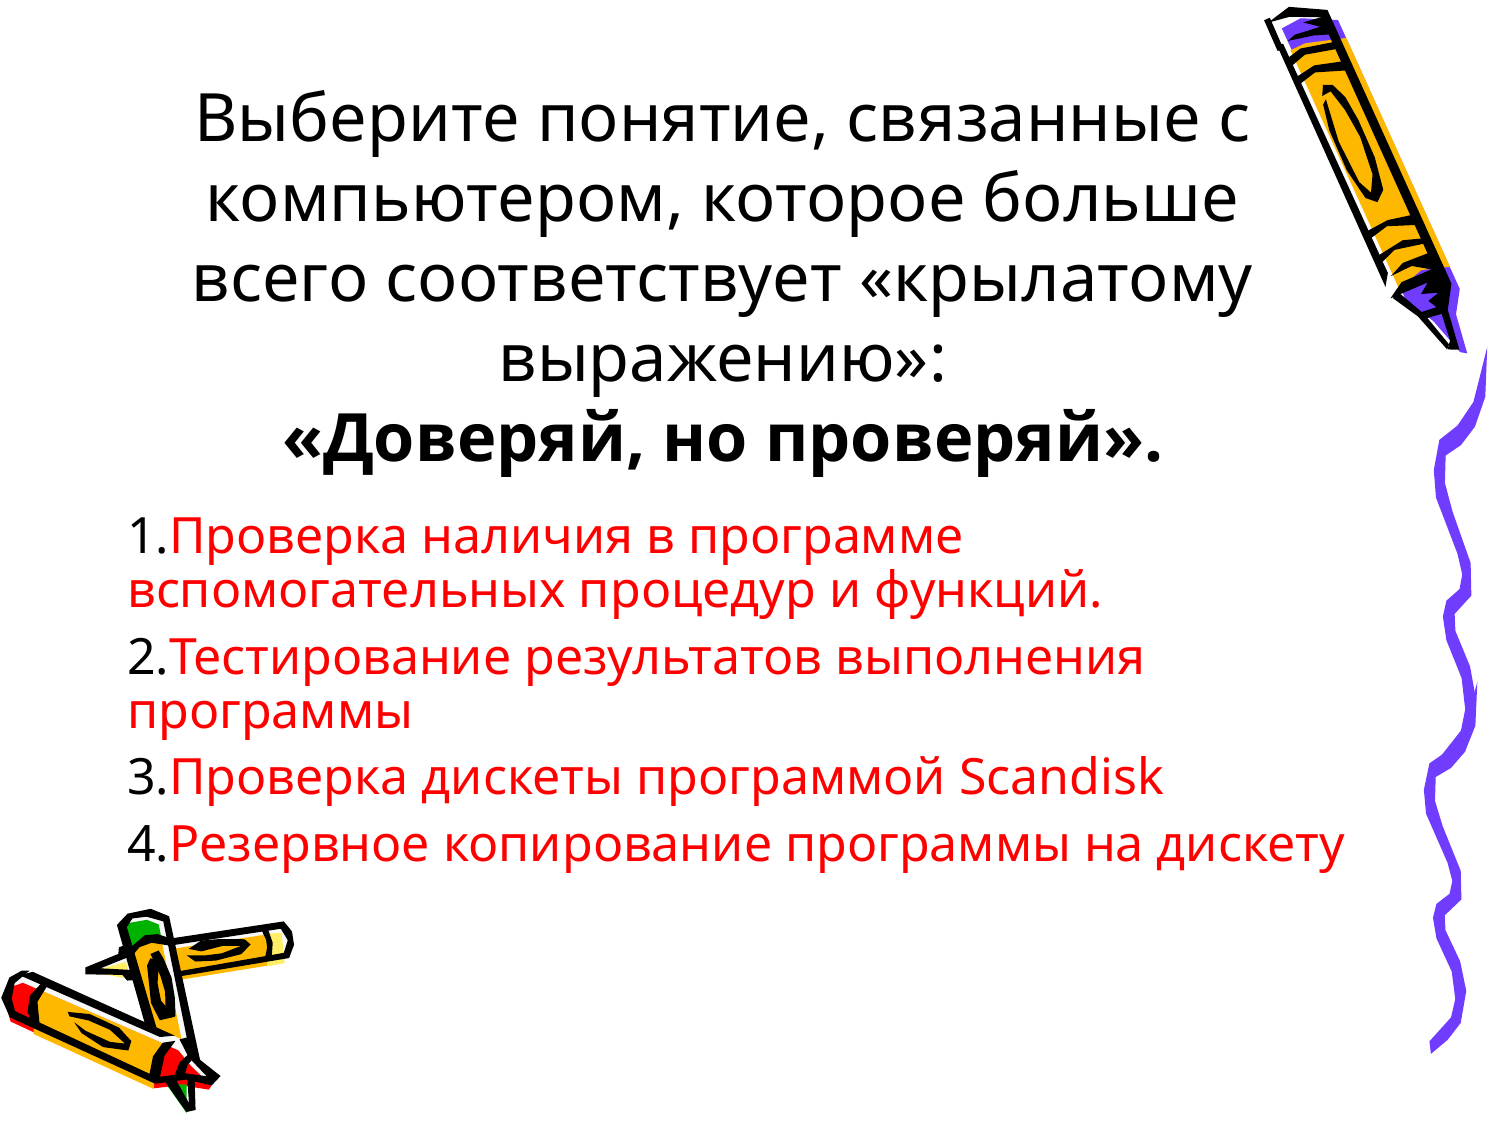

# Выберите понятие, связанные с компьютером, которое больше всего соответствует «крылатому выражению»: «Доверяй, но проверяй».
1.Проверка наличия в программе вспомогательных процедур и функций.
2.Тестирование результатов выполнения программы
3.Проверка дискеты программой Scandisk
4.Резервное копирование программы на дискету